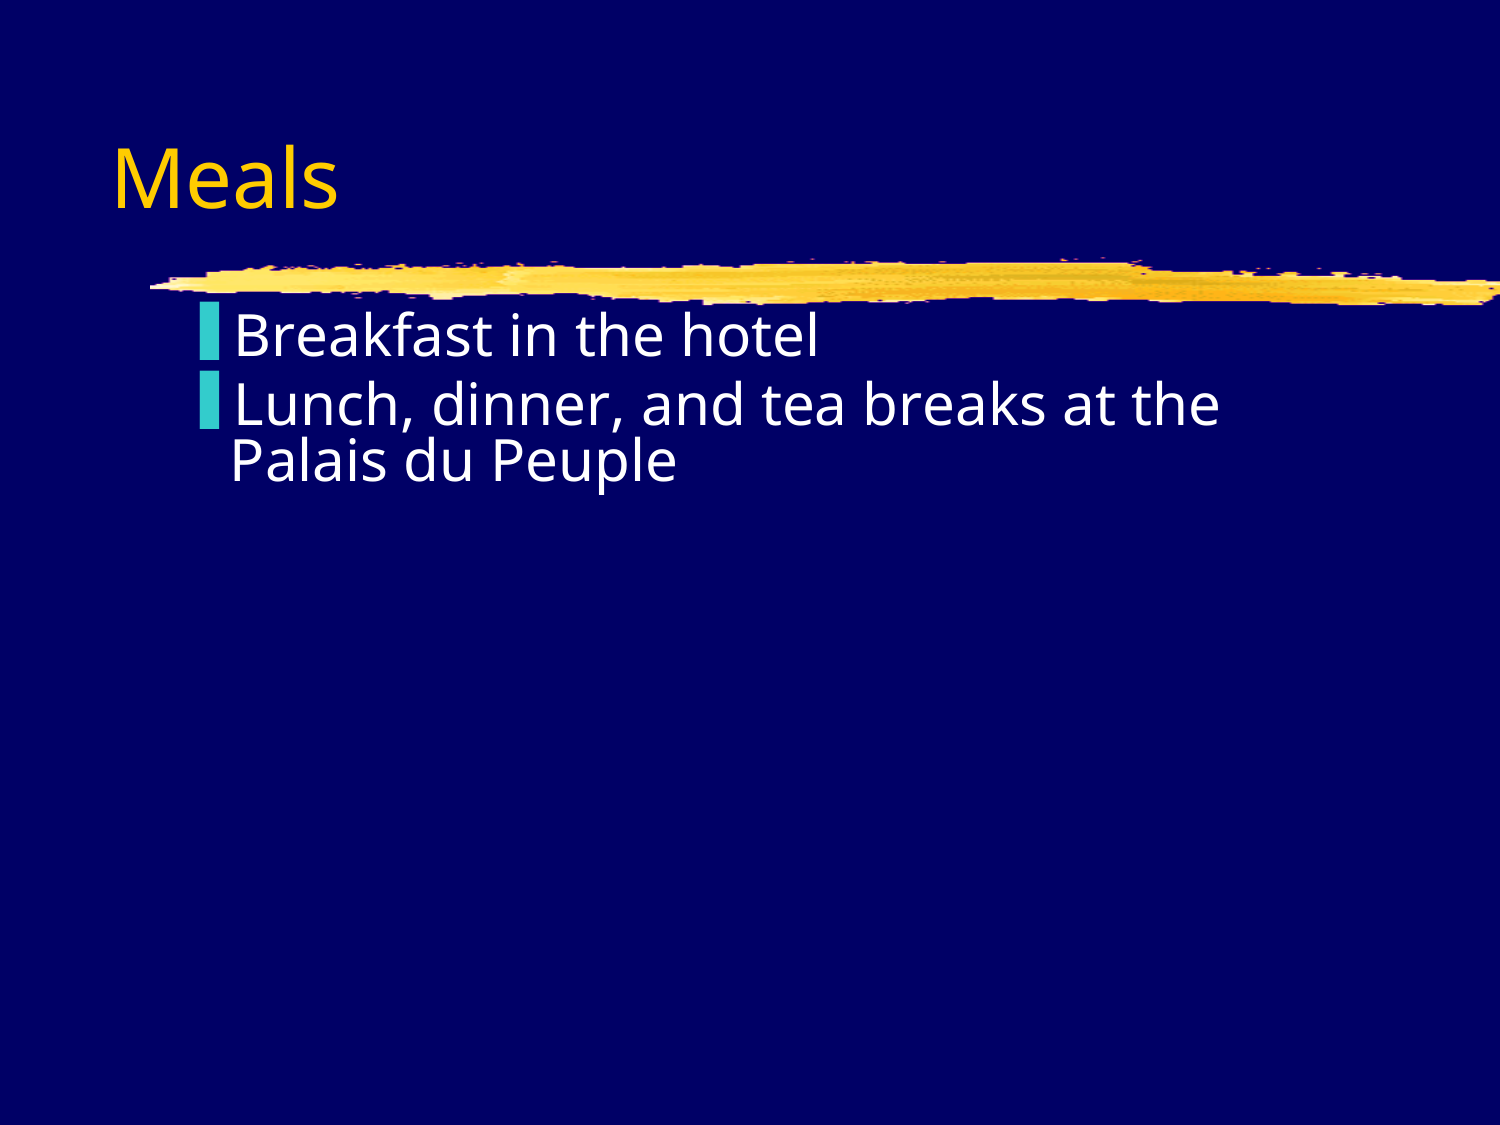

# Meals
Breakfast in the hotel
Lunch, dinner, and tea breaks at the Palais du Peuple